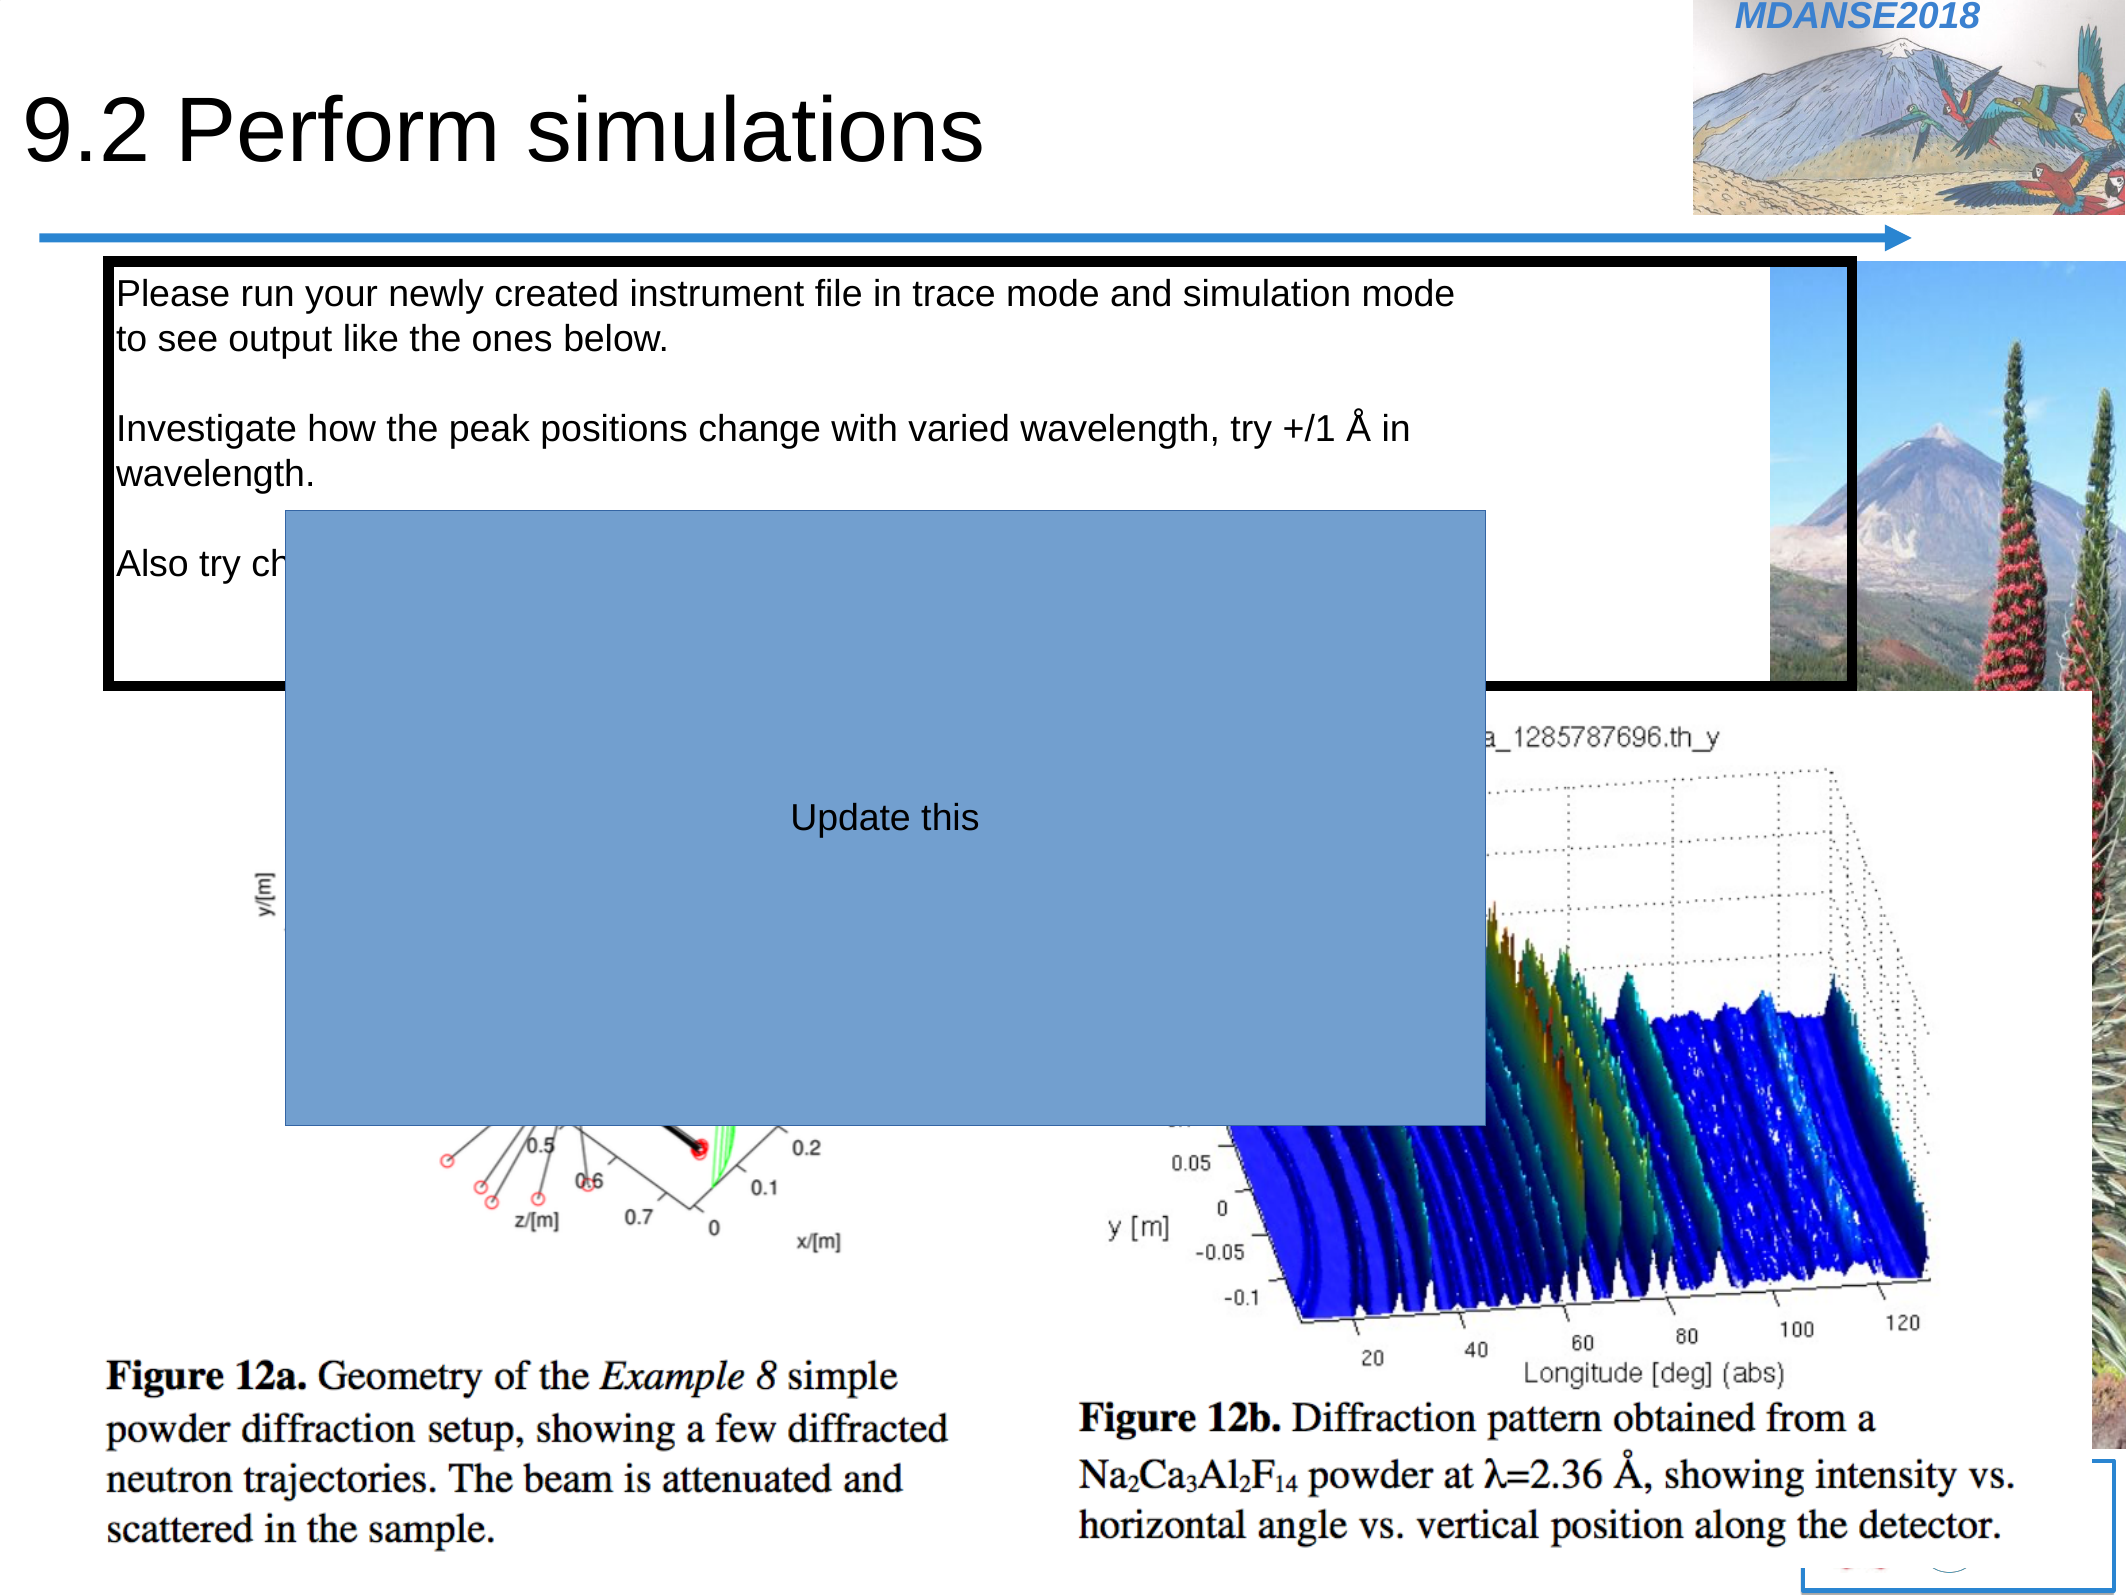

9.2 Perform simulations
Please run your newly created instrument file in trace mode and simulation mode
to see output like the ones below.
Investigate how the peak positions change with varied wavelength, try +/1 Å in
wavelength.
Also try choosing another material from your MCSTAS/data directory.
Update this